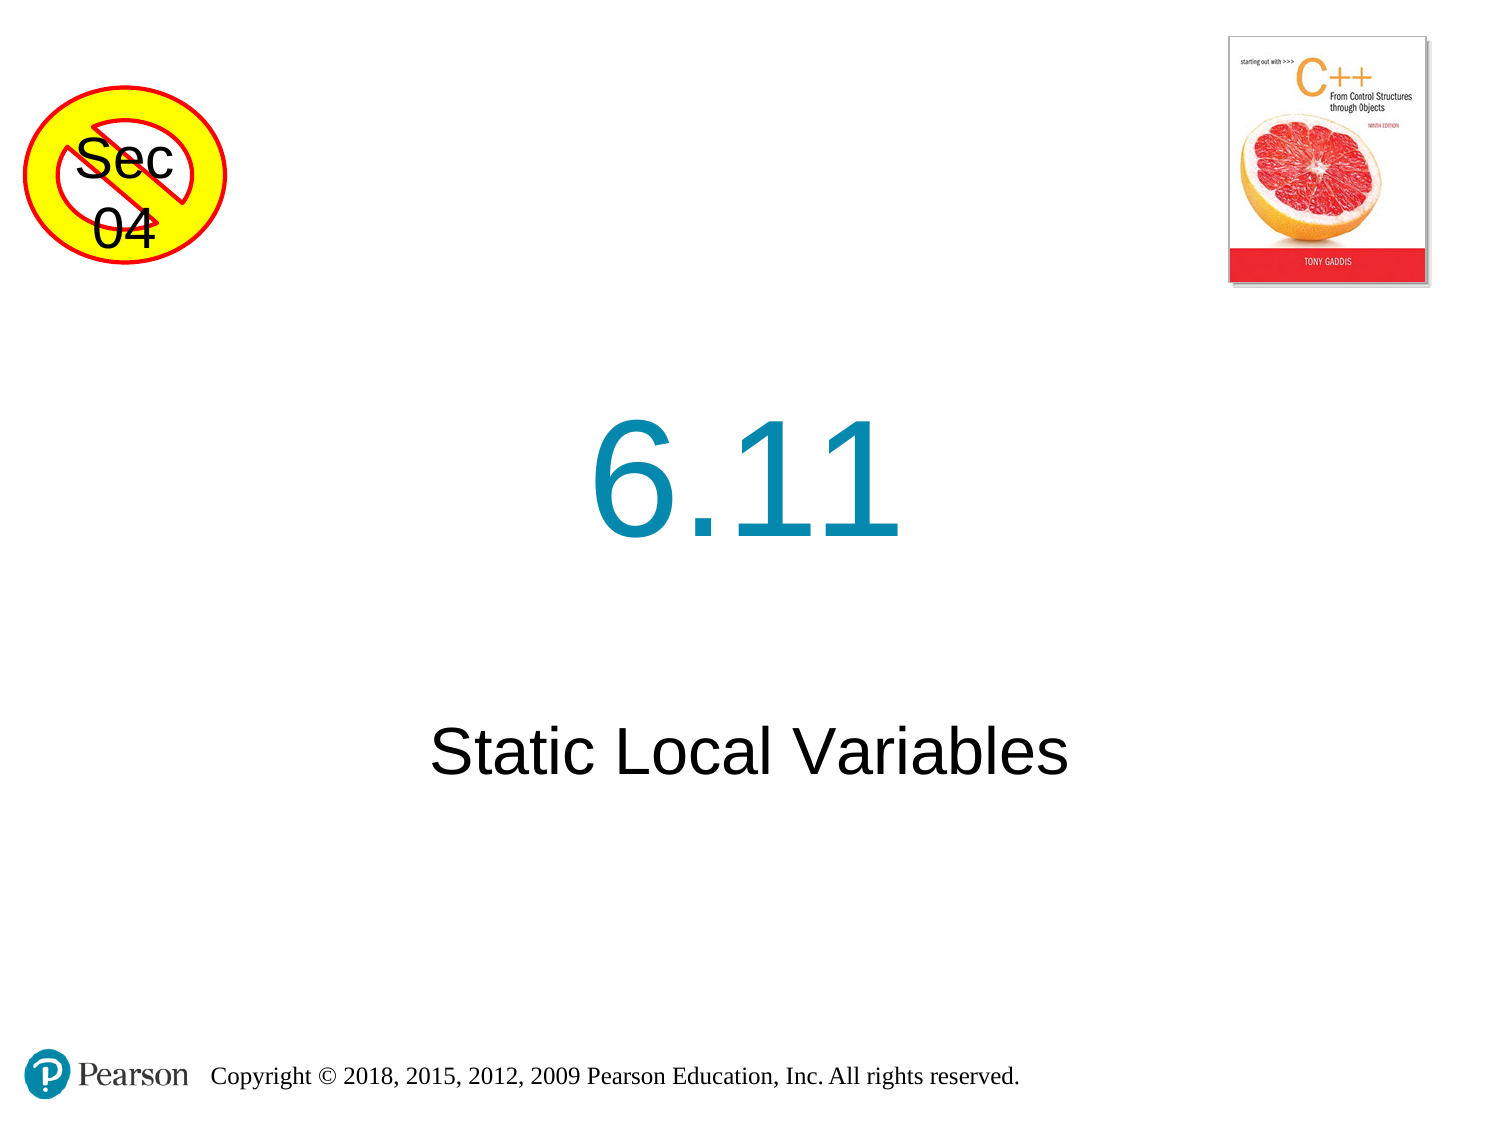

Sec 04
# 6.11
Static Local Variables